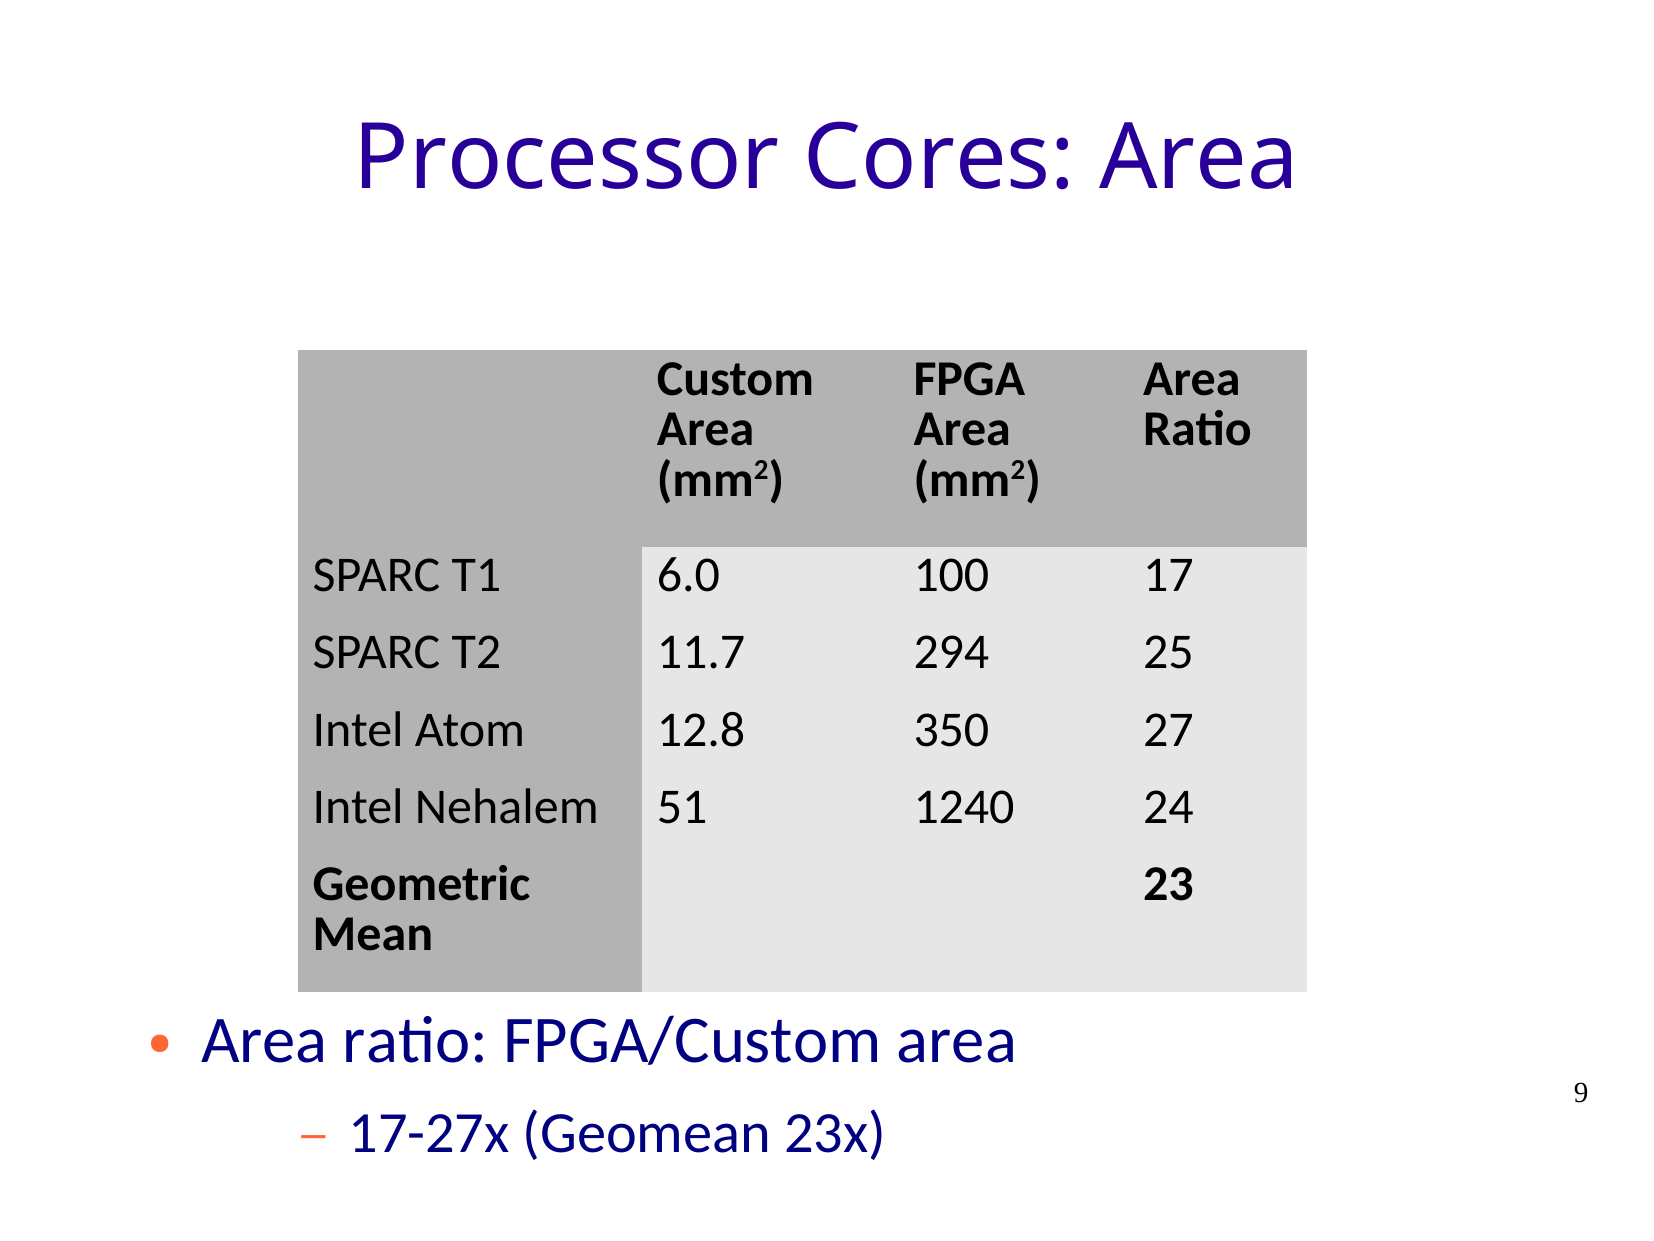

# Processor Cores: Area
| | Custom Area (mm2) | FPGA Area (mm2) | Area Ratio |
| --- | --- | --- | --- |
| SPARC T1 | 6.0 | 100 | 17 |
| SPARC T2 | 11.7 | 294 | 25 |
| Intel Atom | 12.8 | 350 | 27 |
| Intel Nehalem | 51 | 1240 | 24 |
| Geometric Mean | | | 23 |
Area ratio: FPGA/Custom area
17-27x (Geomean 23x)
9